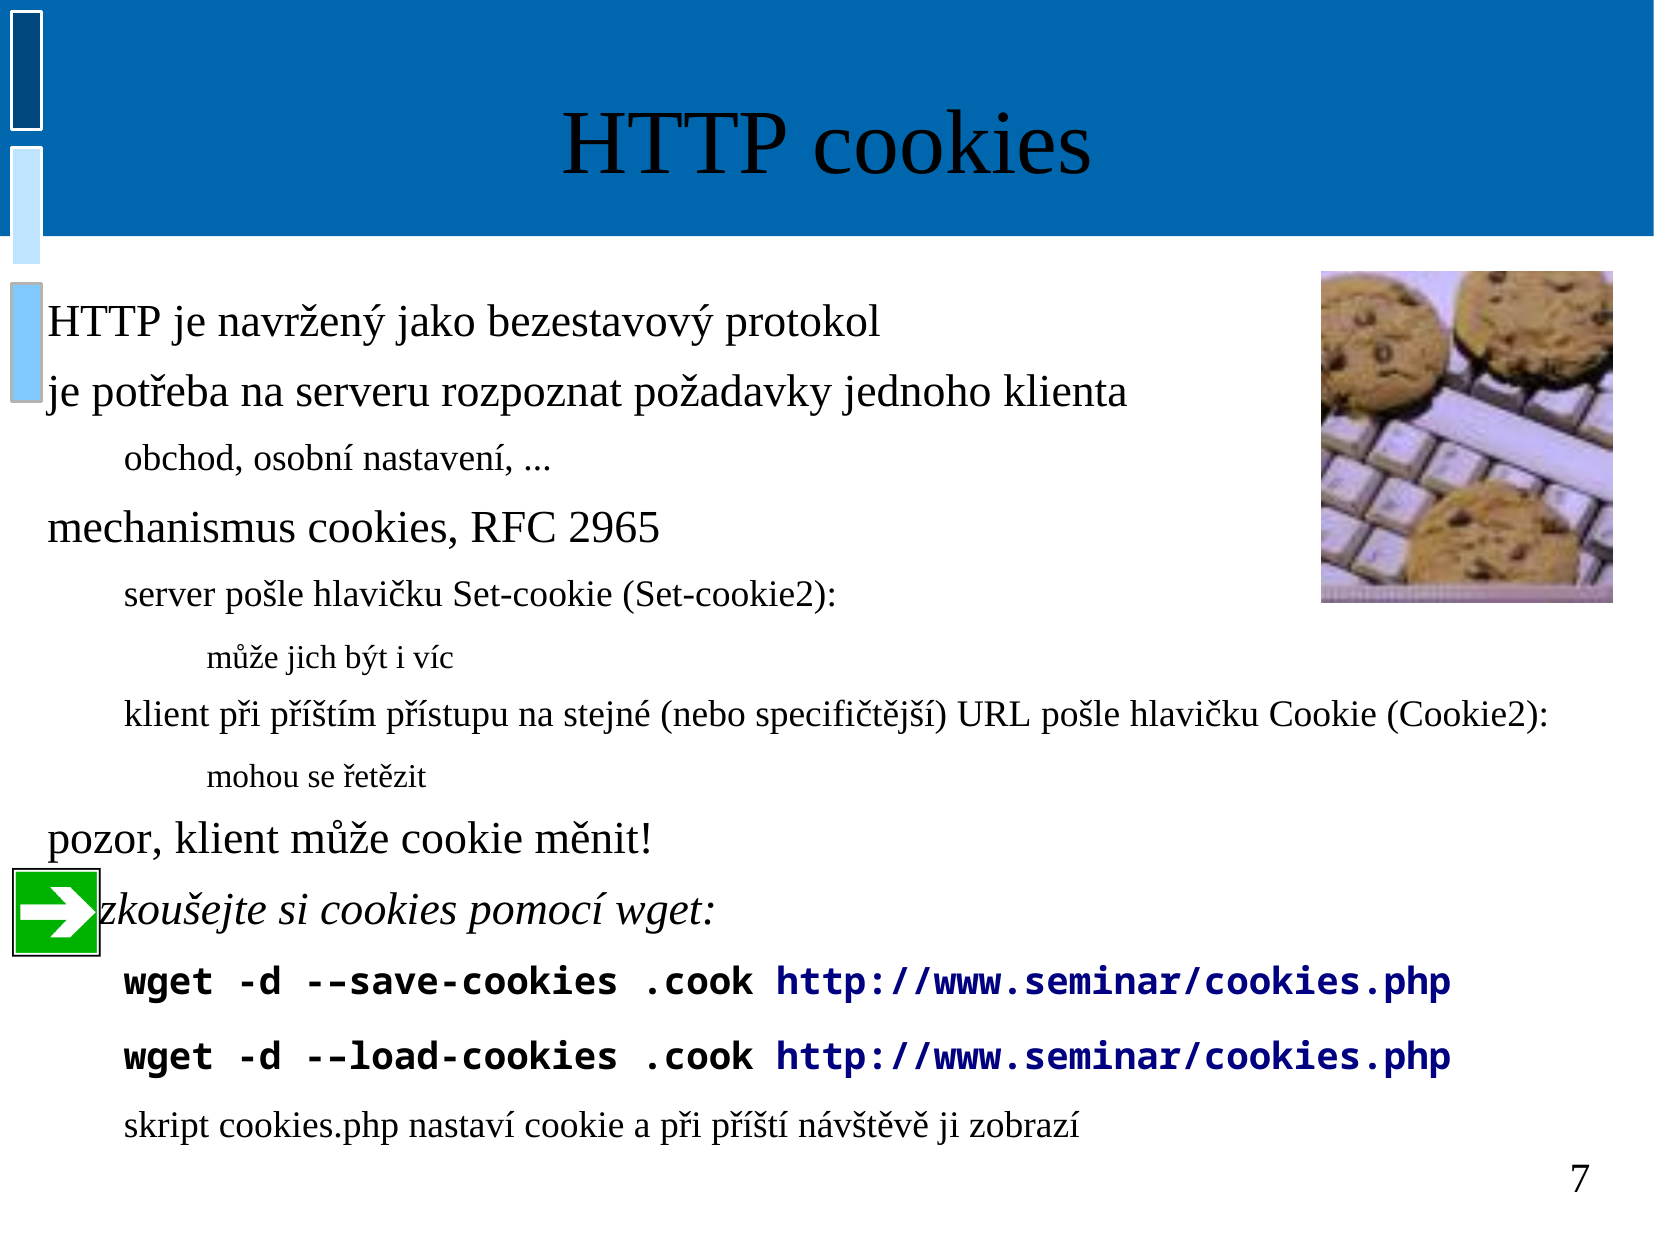

# HTTP cookies
HTTP je navržený jako bezestavový protokol
je potřeba na serveru rozpoznat požadavky jednoho klienta
obchod, osobní nastavení, ...
mechanismus cookies, RFC 2965
server pošle hlavičku Set-cookie (Set-cookie2):
může jich být i víc
klient při příštím přístupu na stejné (nebo specifičtější) URL pošle hlavičku Cookie (Cookie2):
mohou se řetězit
pozor, klient může cookie měnit!
 vyzkoušejte si cookies pomocí wget:
wget -d -–save-cookies .cook http://www.seminar/cookies.php
wget -d -–load-cookies .cook http://www.seminar/cookies.php
skript cookies.php nastaví cookie a při příští návštěvě ji zobrazí